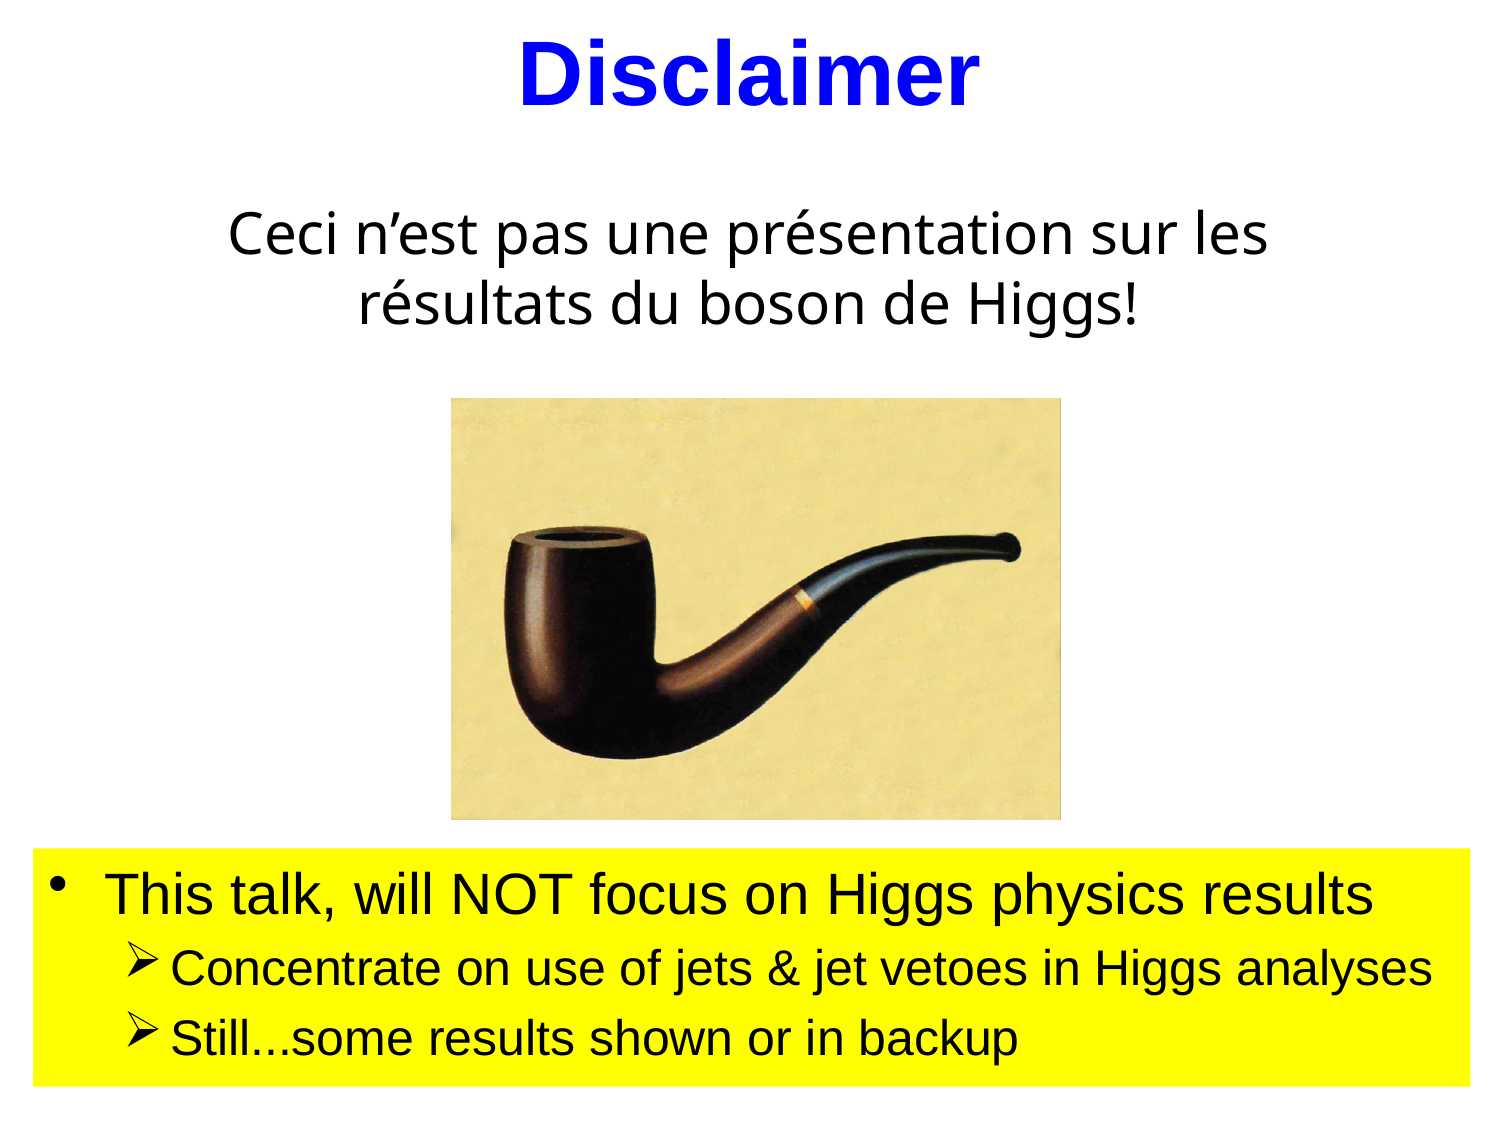

# Disclaimer
Ceci n’est pas une présentation sur les résultats du boson de Higgs!
This talk, will NOT focus on Higgs physics results
Concentrate on use of jets & jet vetoes in Higgs analyses
Still...some results shown or in backup